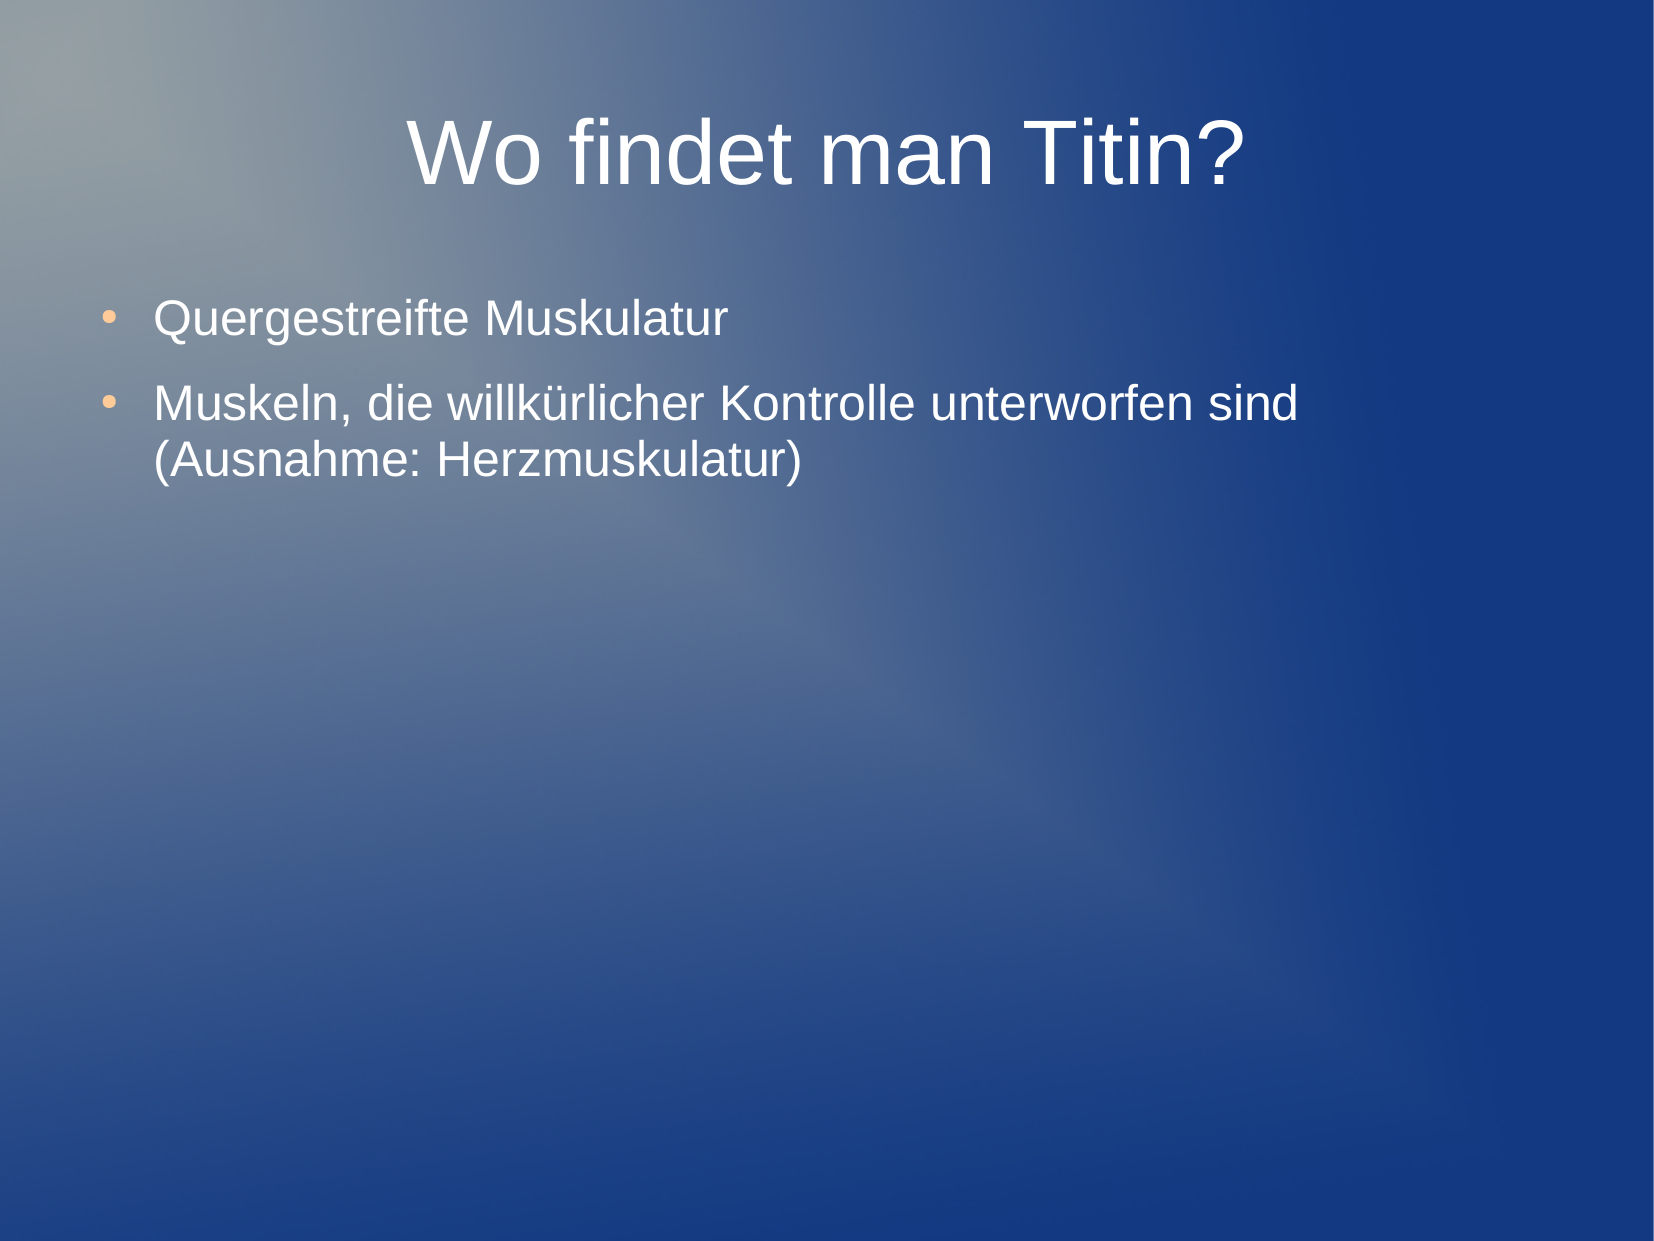

# Wo findet man Titin?
Quergestreifte Muskulatur
Muskeln, die willkürlicher Kontrolle unterworfen sind (Ausnahme: Herzmuskulatur)